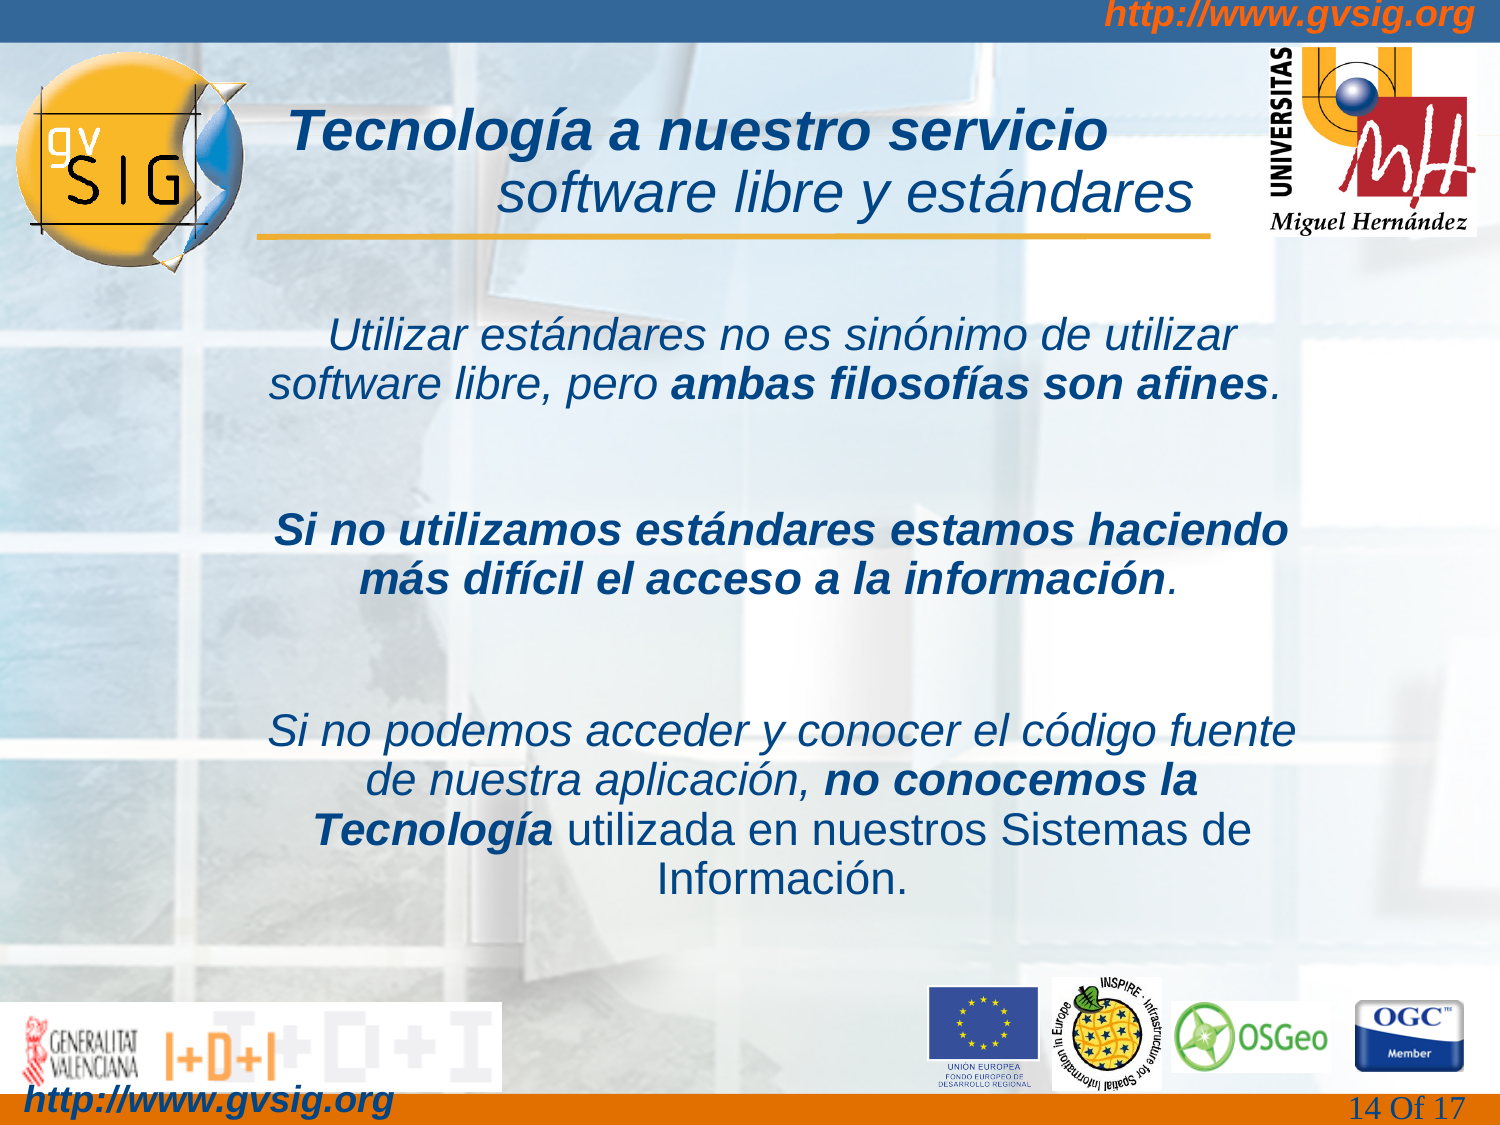

Tecnología a nuestro servicio
software libre y estándares
Utilizar estándares no es sinónimo de utilizar software libre, pero ambas filosofías son afines.
Si no utilizamos estándares estamos haciendo más difícil el acceso a la información.
Si no podemos acceder y conocer el código fuente de nuestra aplicación, no conocemos la Tecnología utilizada en nuestros Sistemas de Información.
14